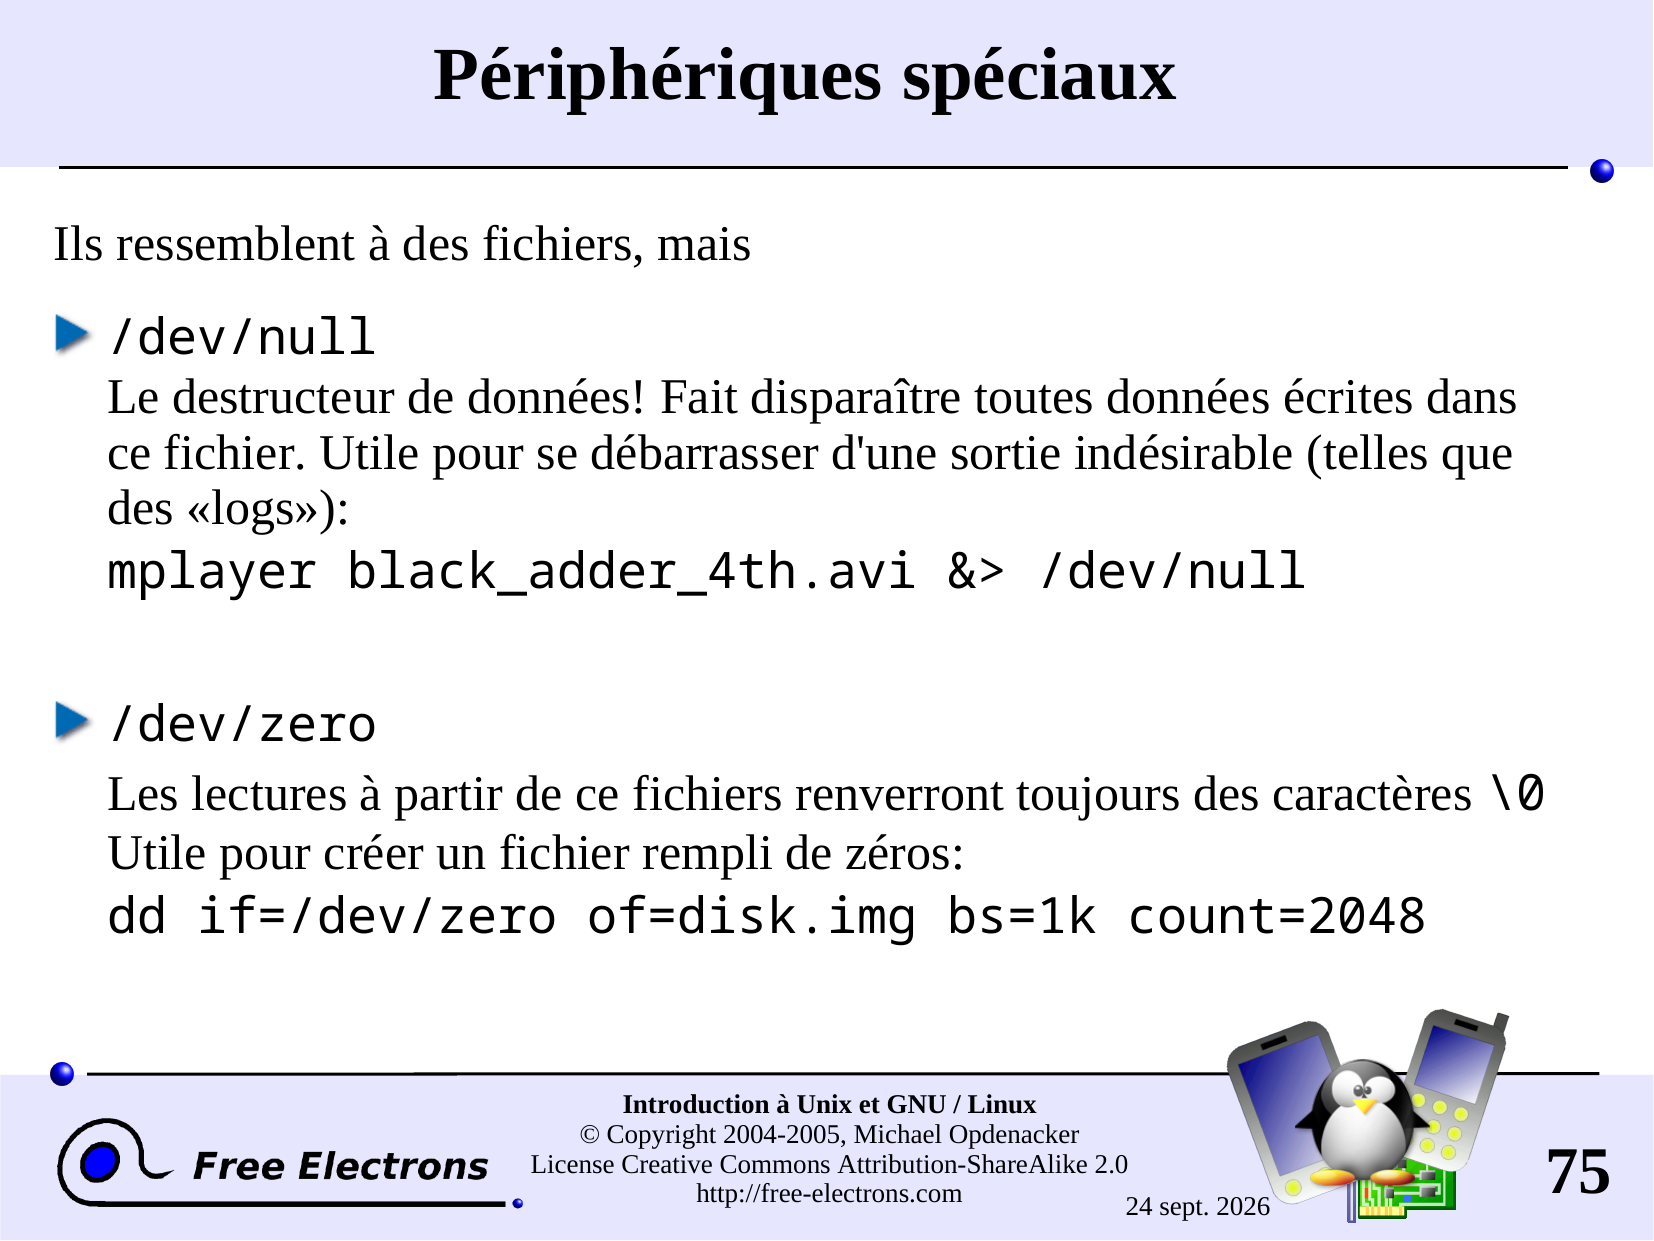

# Périphériques spéciaux
Ils ressemblent à des fichiers, mais
/dev/null
Le destructeur de données! Fait disparaître toutes données écrites dans ce fichier. Utile pour se débarrasser d'une sortie indésirable (telles que des «logs»):
mplayer black_adder_4th.avi &> /dev/null
/dev/zero
Les lectures à partir de ce fichiers renverront toujours des caractères \0 Utile pour créer un fichier rempli de zéros:
dd if=/dev/zero of=disk.img bs=1k count=2048